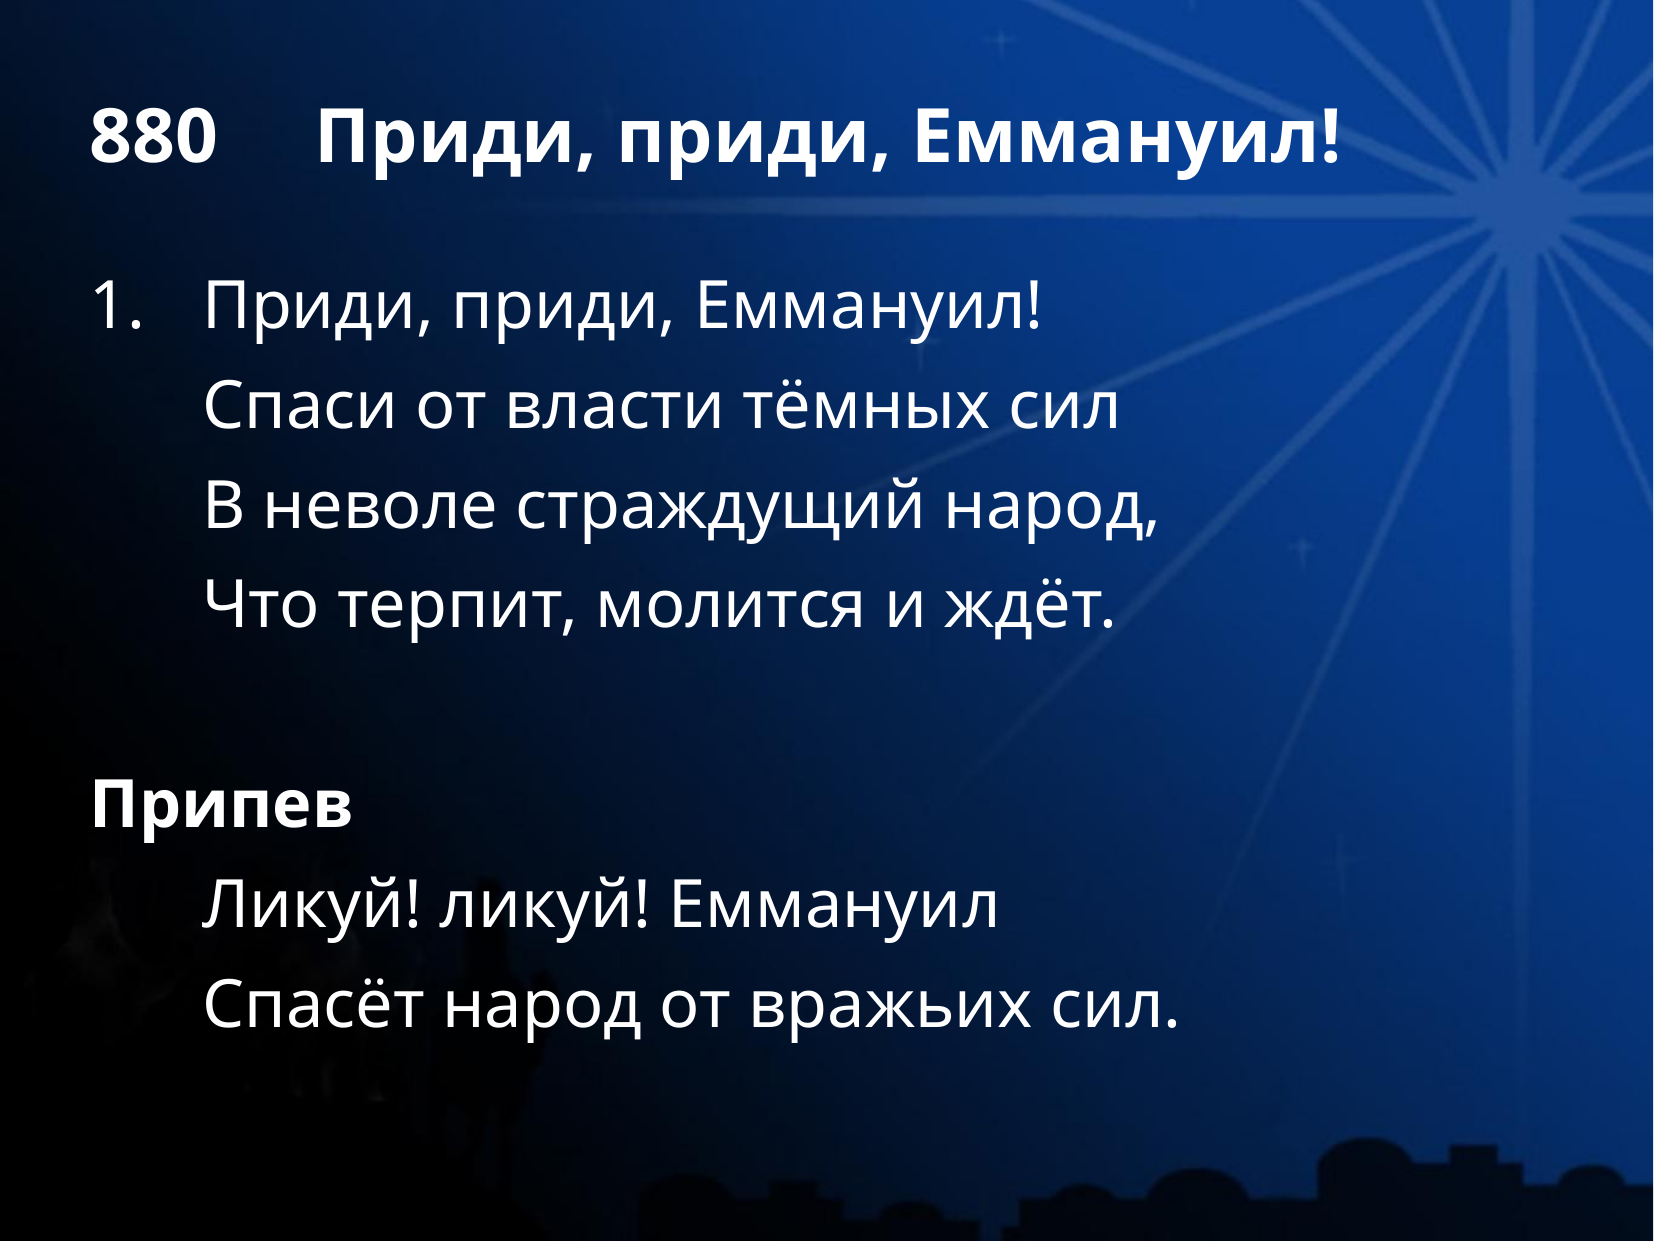

880	Приди, приди, Еммануил!
1.	Приди, приди, Еммануил!
	Спаси от власти тёмных сил
	В неволе страждущий народ,
	Что терпит, молится и ждёт.
Припев
	Ликуй! ликуй! Еммануил
	Спасёт народ от вражьих сил.